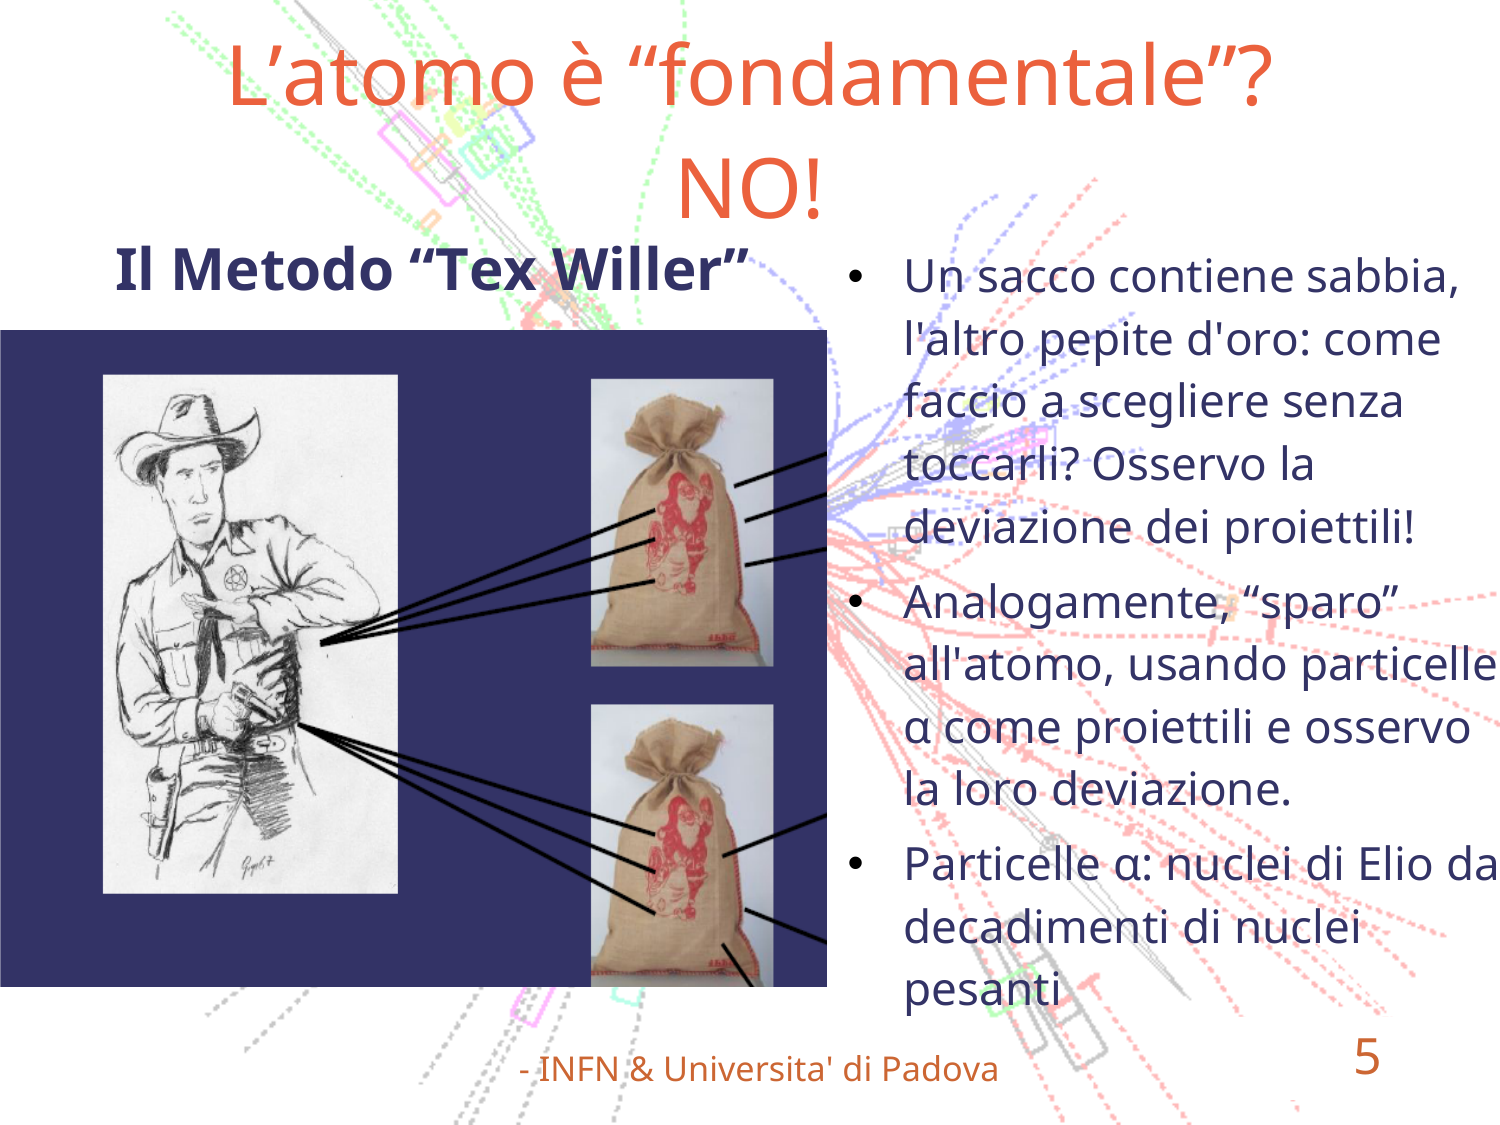

# L’atomo è “fondamentale”? NO!
Il Metodo “Tex Willer”
Un sacco contiene sabbia, l'altro pepite d'oro: come faccio a scegliere senza toccarli? Osservo la deviazione dei proiettili!
Analogamente, “sparo” all'atomo, usando particelle α come proiettili e osservo la loro deviazione.
Particelle α: nuclei di Elio da decadimenti di nuclei pesanti